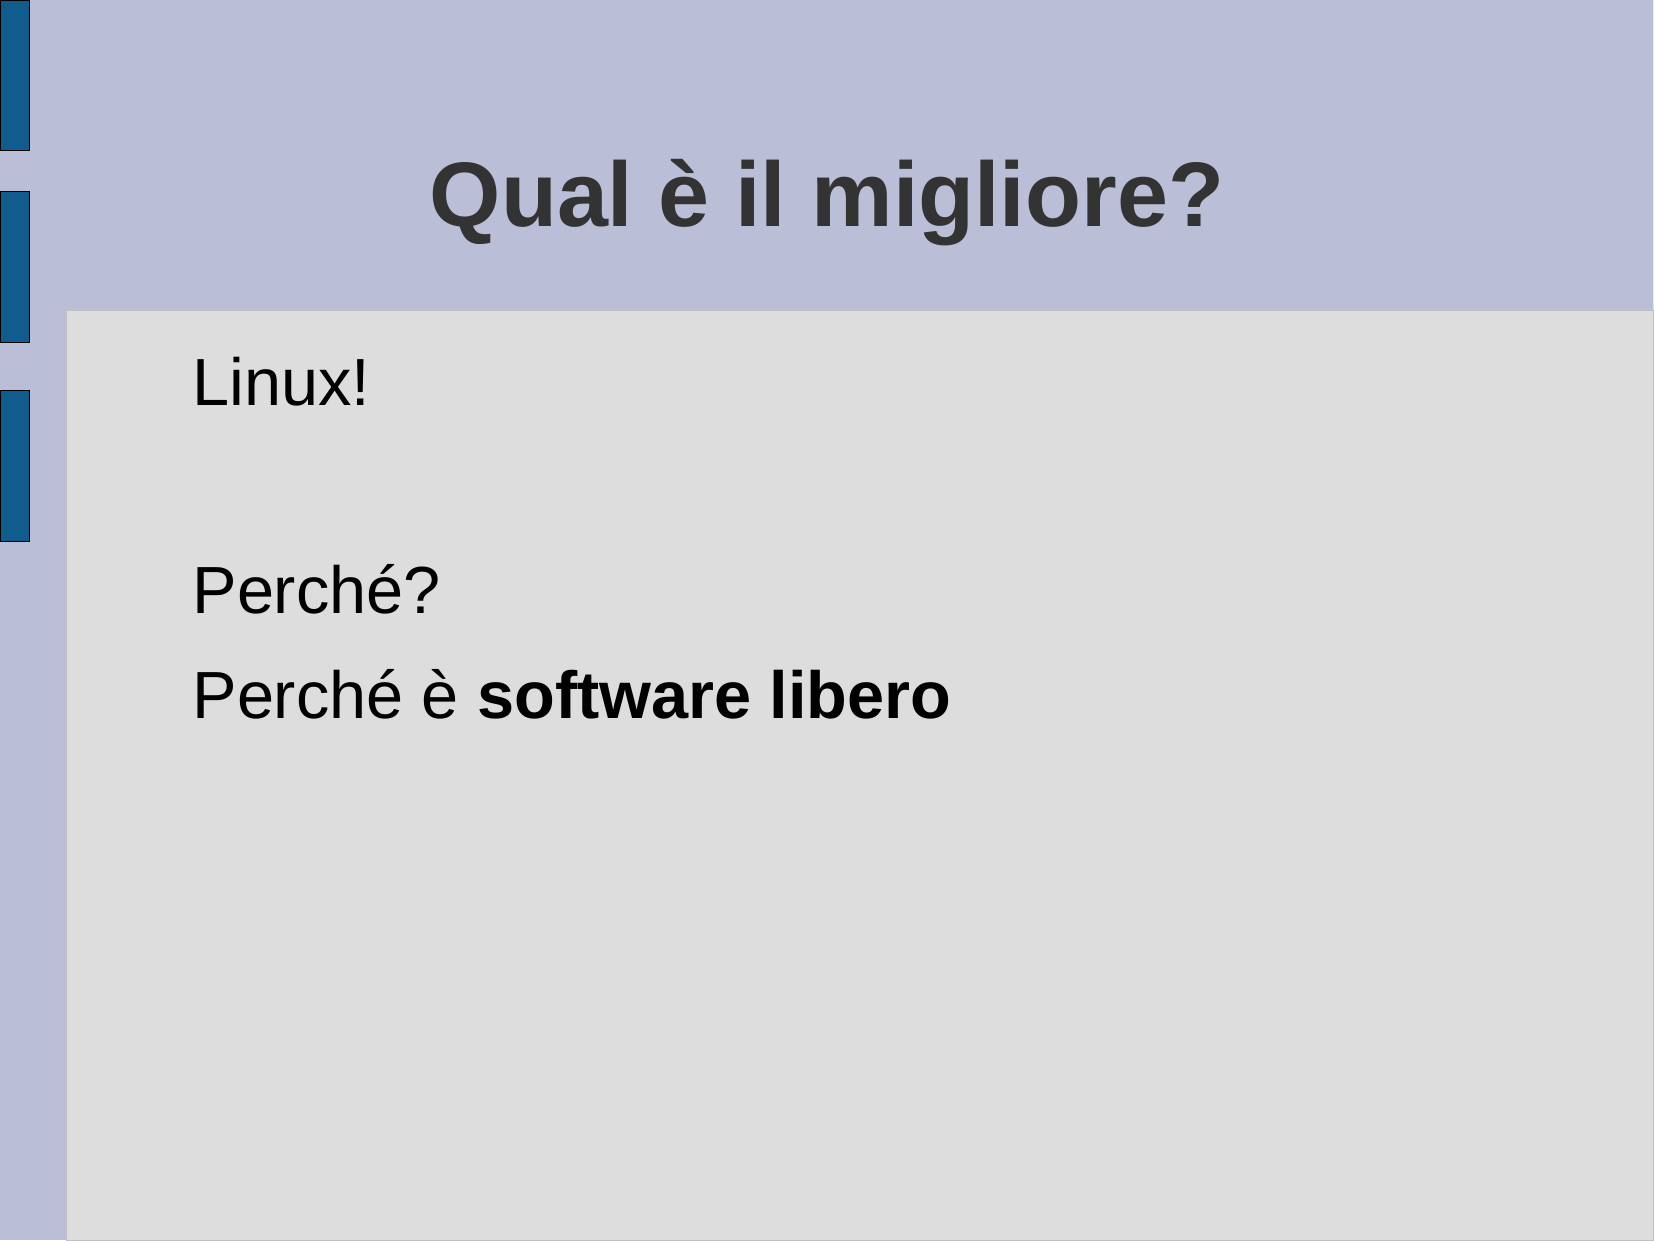

# Qual è il migliore?
Linux!
Perché?
Perché è software libero